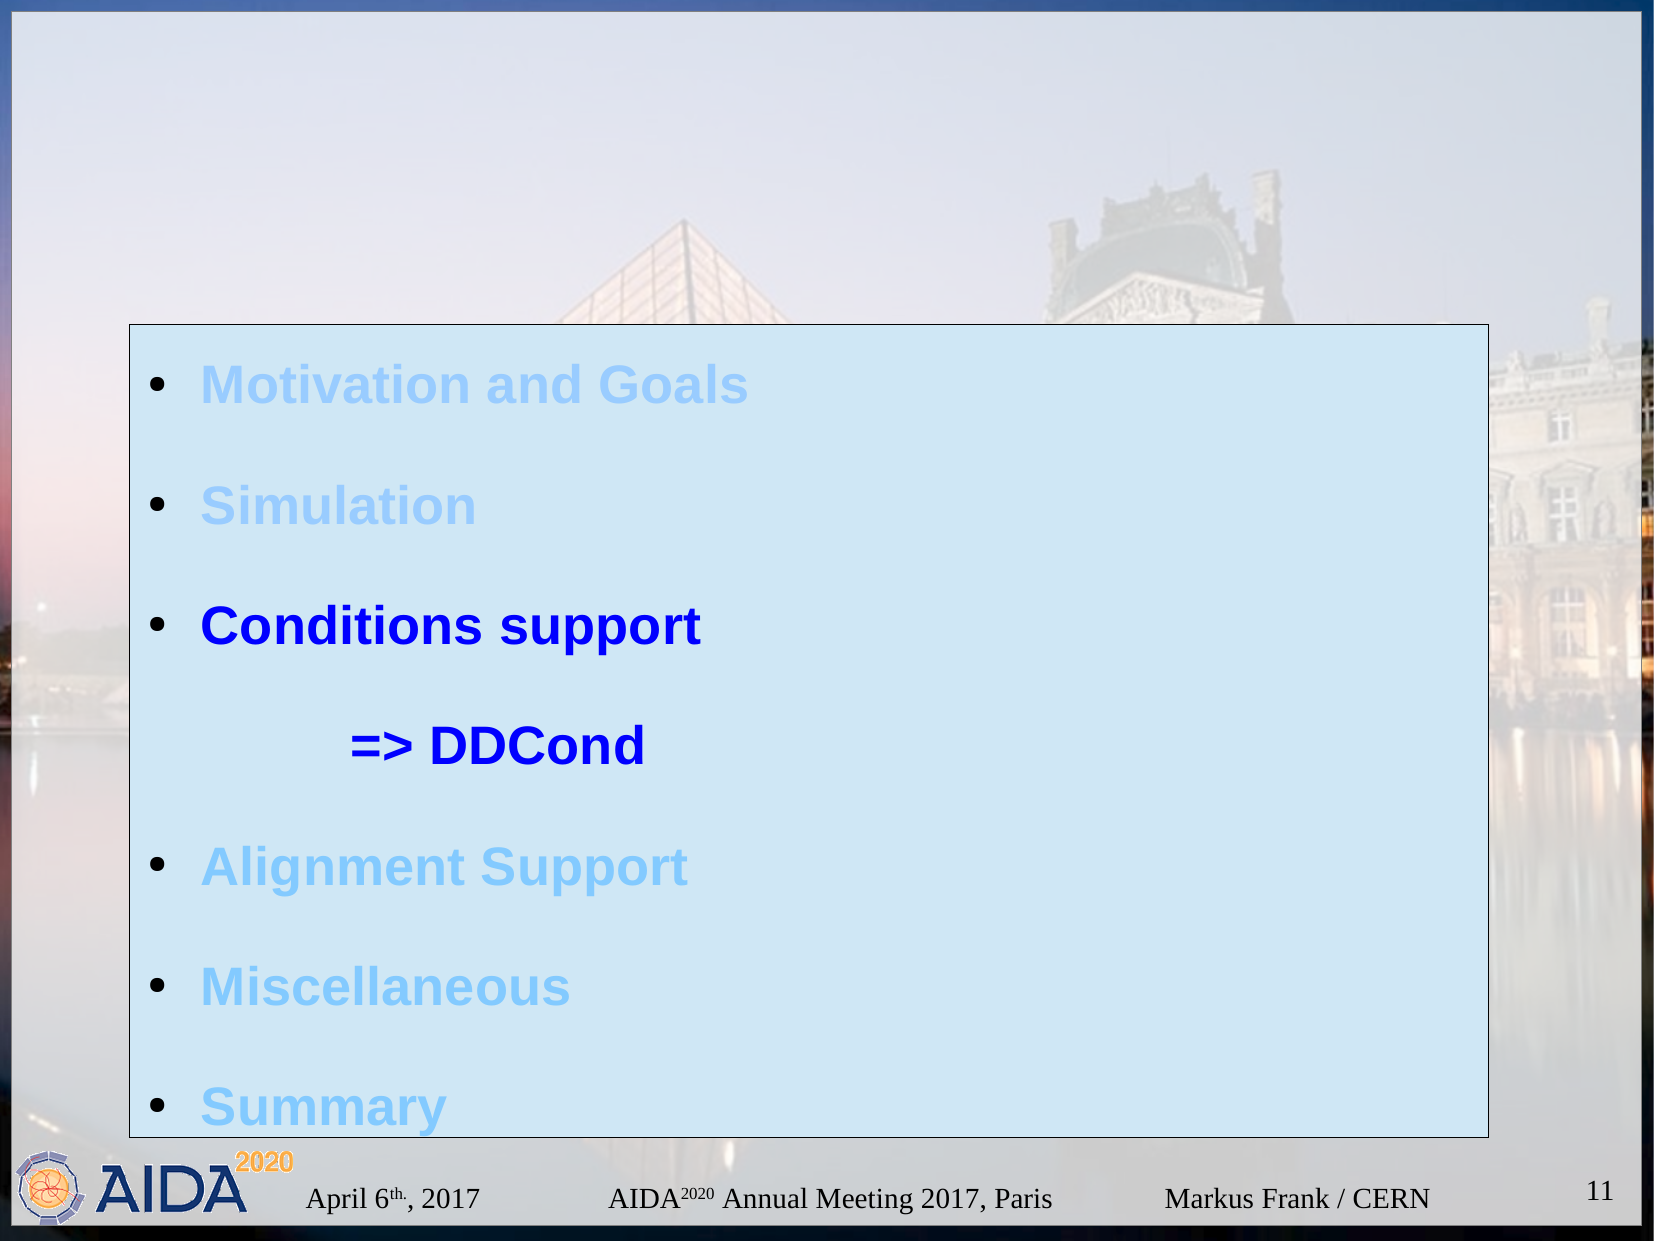

# Motivation and Goals
Simulation
Conditions support
 		=> DDCond
Alignment Support
Miscellaneous
Summary
11
April 14th, 2013
Annual AIDA Meeting 2013 Frascati/Italy Markus Frank / CERN